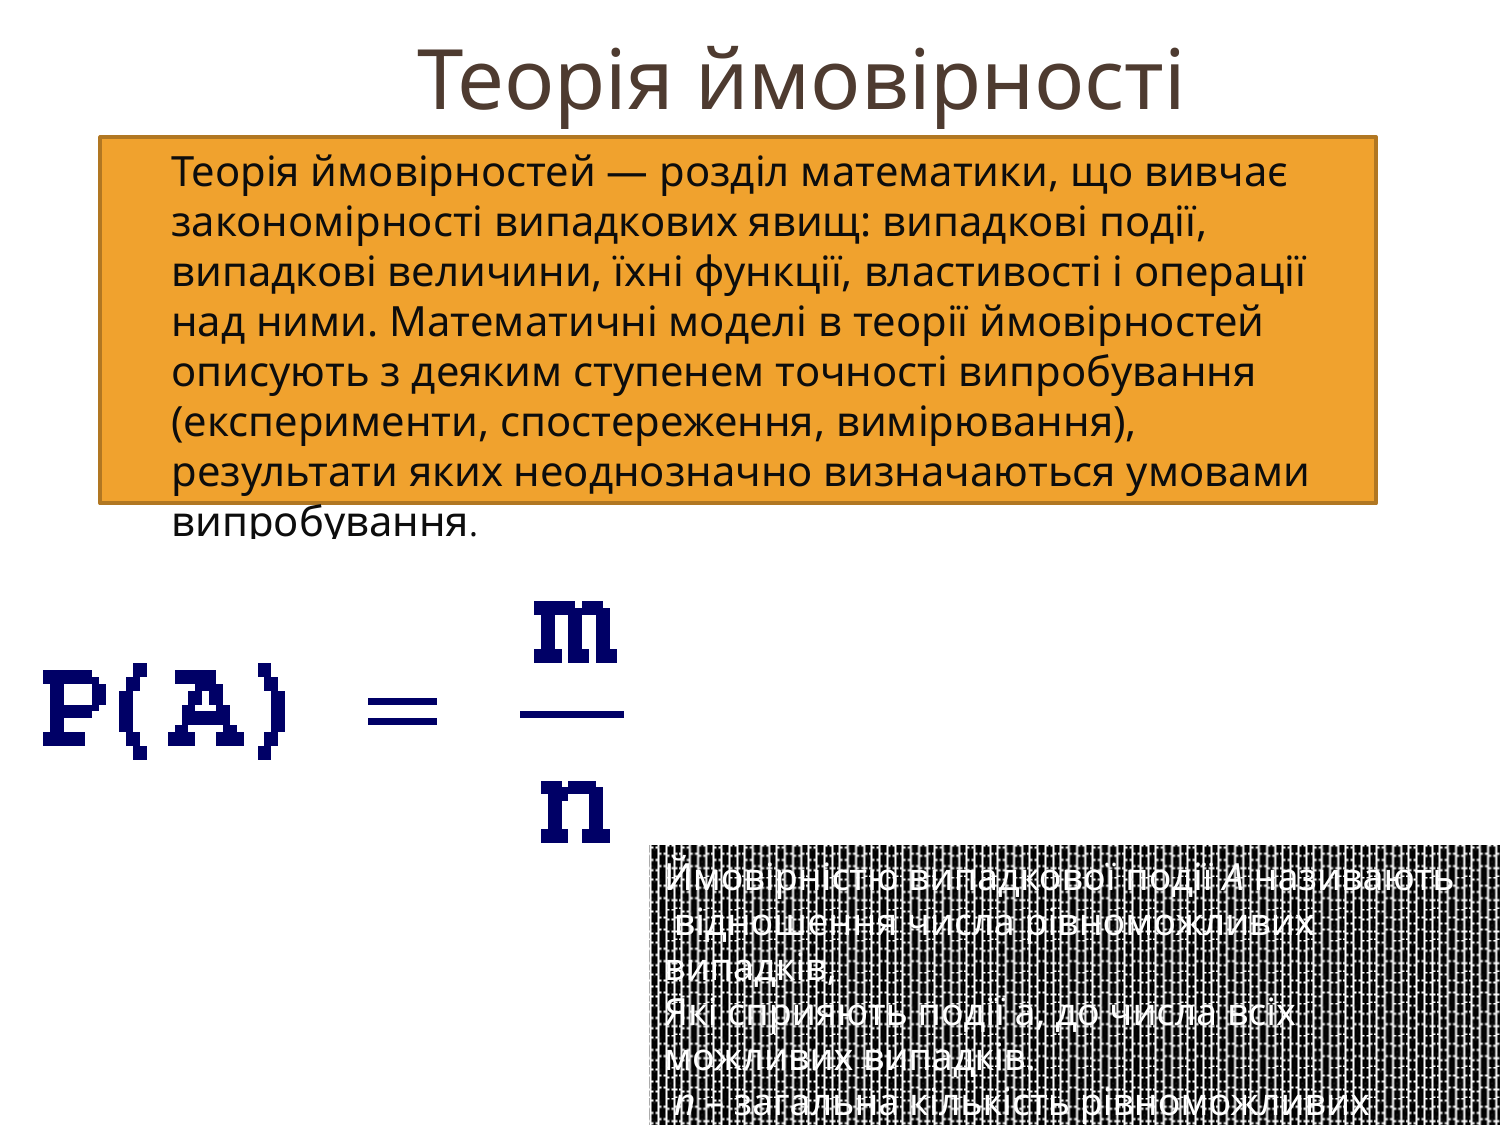

# Теорія ймовірності
Теорія ймовірностей — розділ математики, що вивчає закономірності випадкових явищ: випадкові події, випадкові величини, їхні функції, властивості і операції над ними. Математичні моделі в теорії ймовірностей описують з деяким ступенем точності випробування (експерименти, спостереження, вимірювання), результати яких неоднозначно визначаються умовами випробування.
Ймовірністю випадкової події А називають
 відношення числа рівноможливих випадків,
Які сприяють події а, до числа всіх можливих випадків.
 n – загальна кількість рівноможливих випадків, m- число випадків, які сприяють події А.